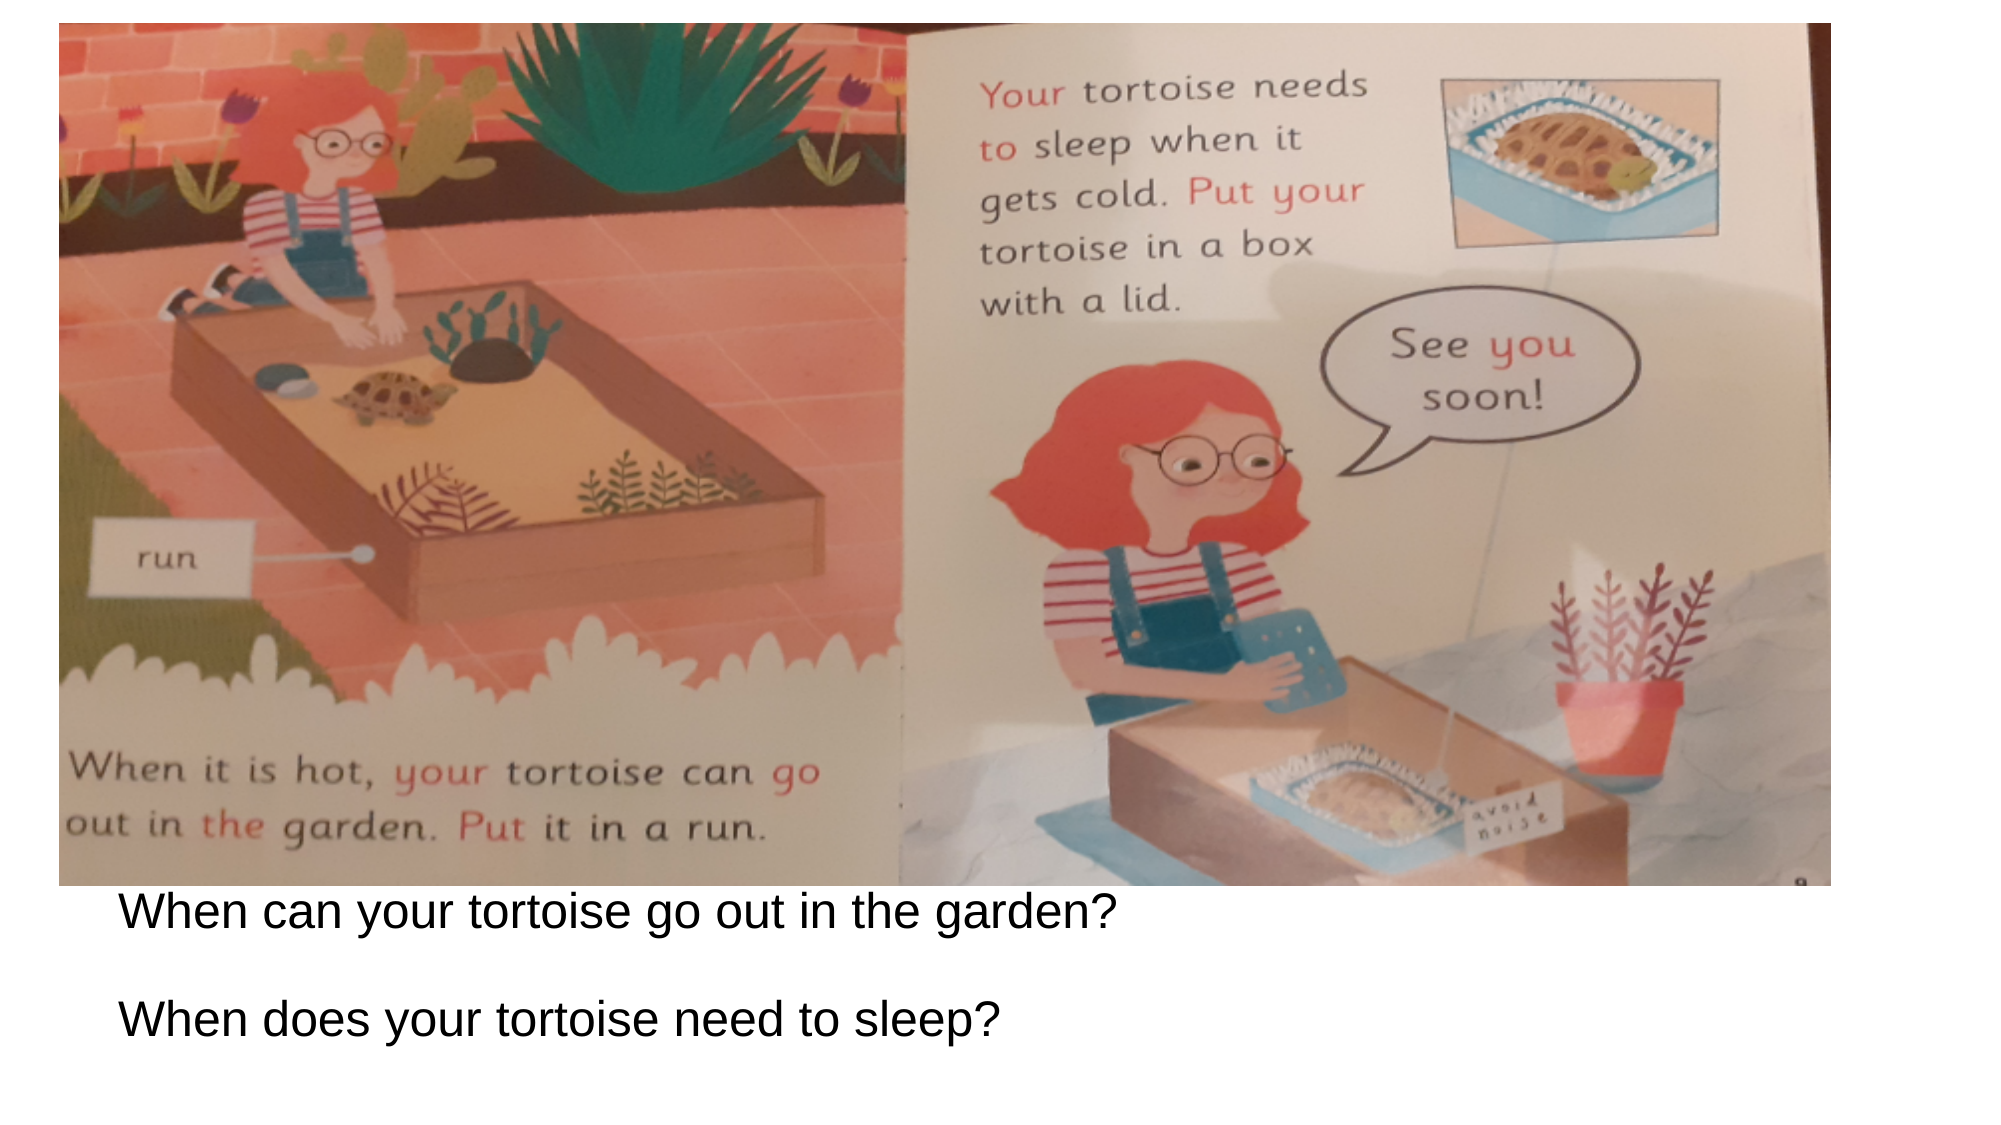

# When can your tortoise go out in the garden? When does your tortoise need to sleep?